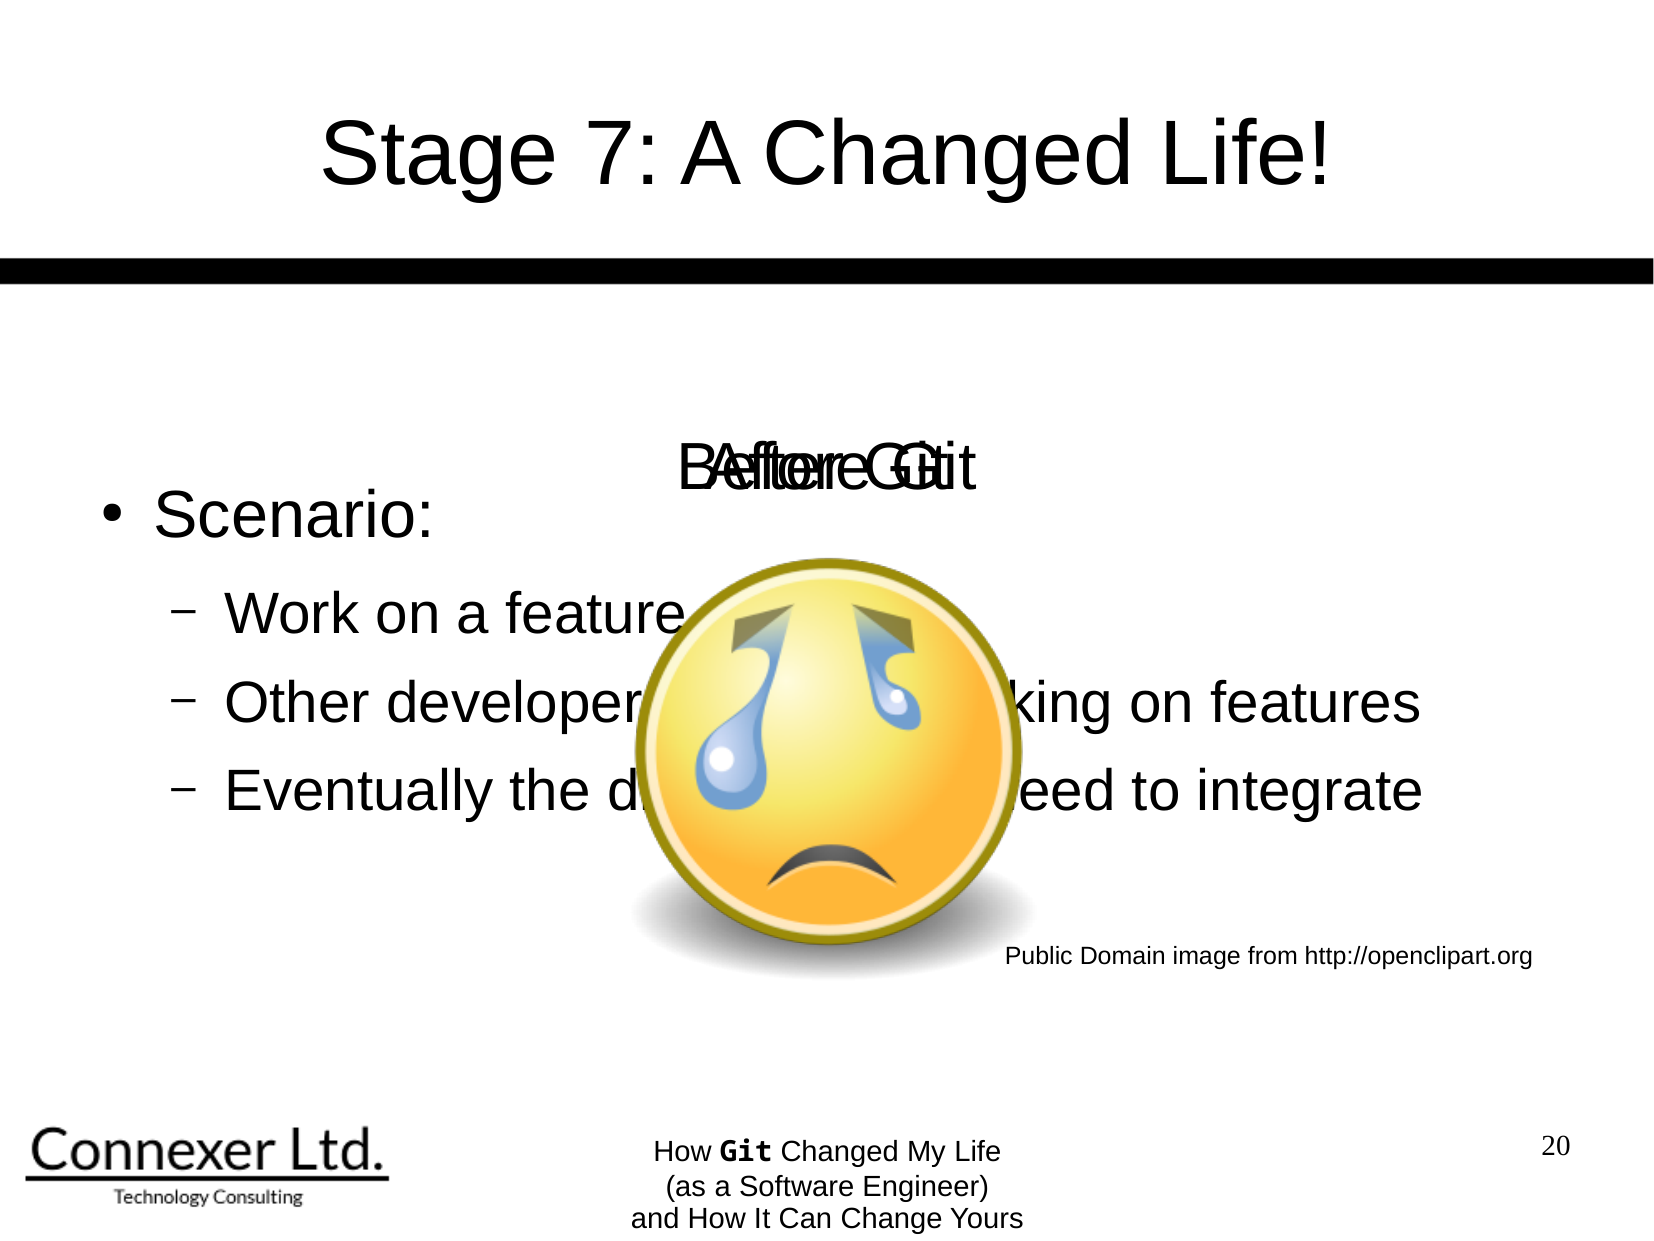

# Stage 7: A Changed Life!
Scenario:
Work on a feature
Other developers are also working on features
Eventually the different tasks need to integrate
Before Git
After Git
Public Domain image from http://openclipart.org
20